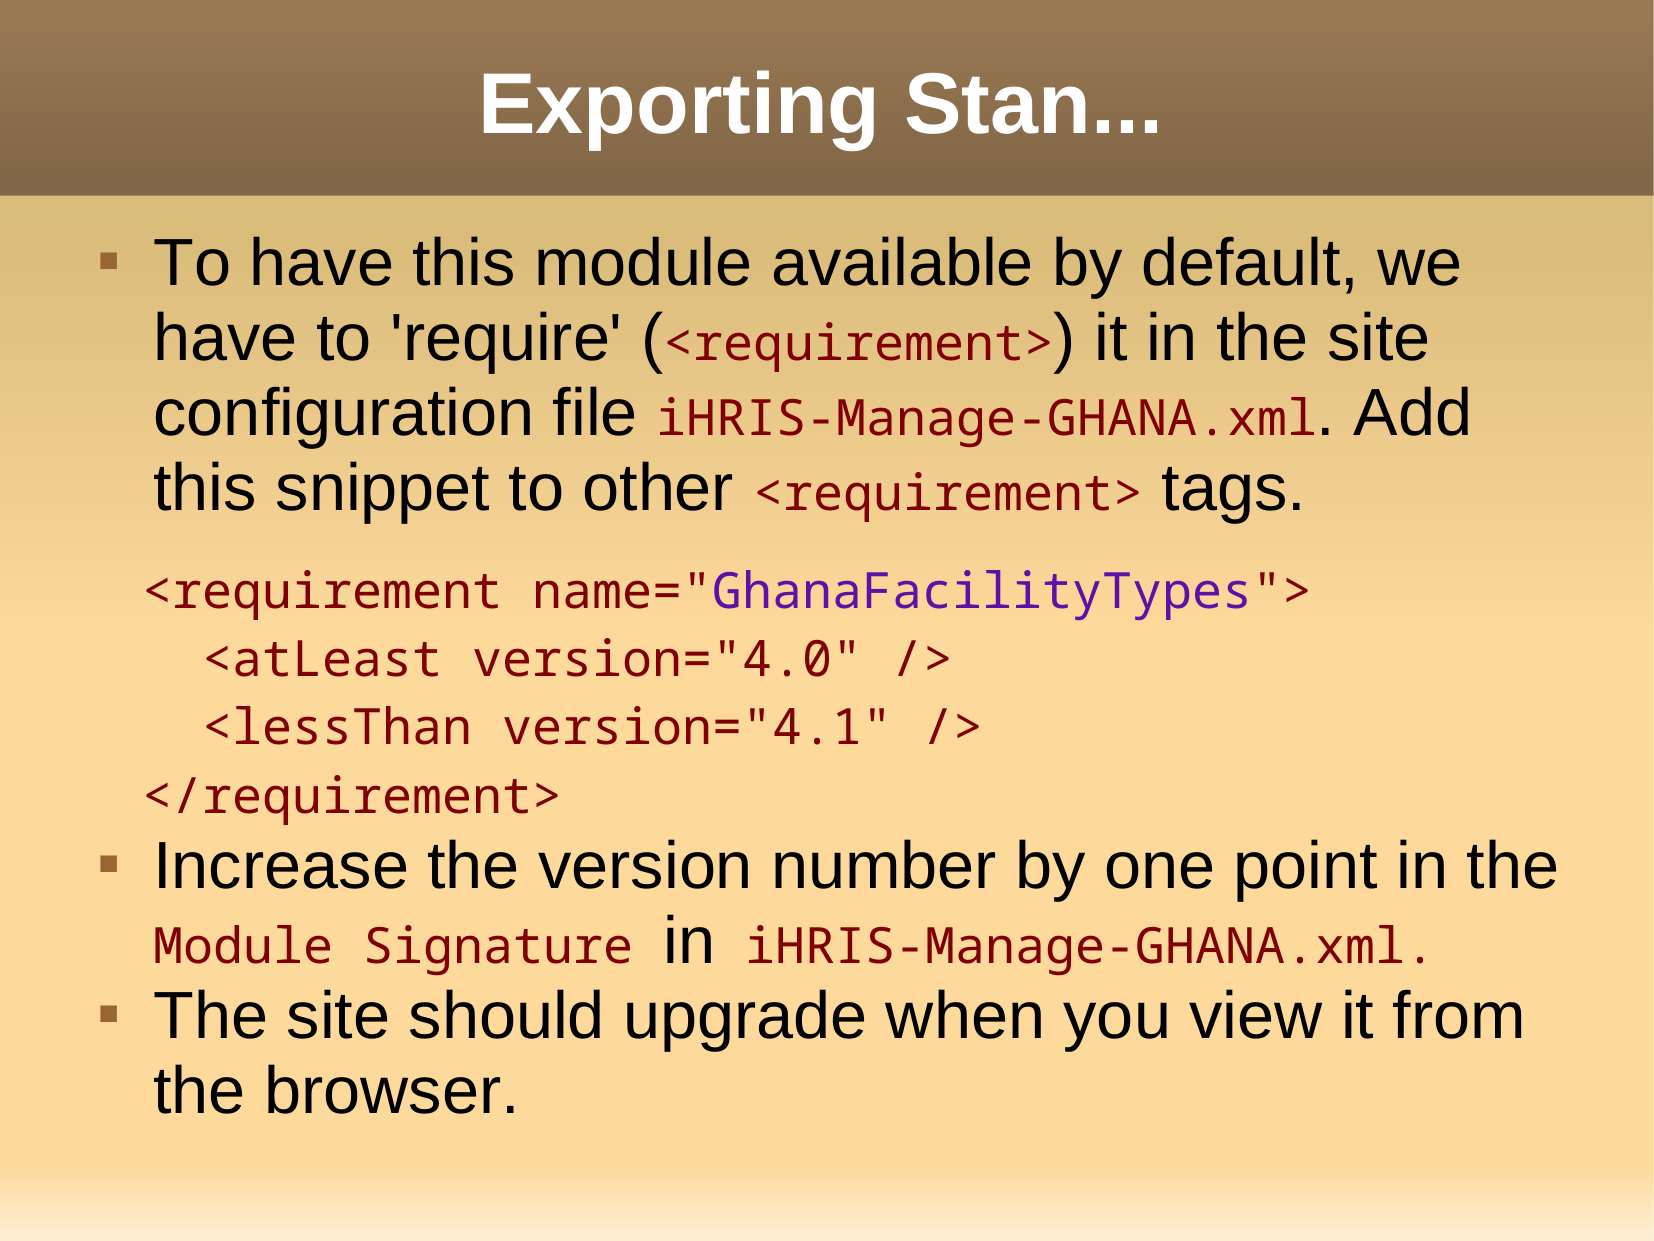

# Exporting Stan...
To have this module available by default, we have to 'require' (<requirement>) it in the site configuration file iHRIS-Manage-GHANA.xml. Add this snippet to other <requirement> tags.
 <requirement name="GhanaFacilityTypes">
 <atLeast version="4.0" />
 <lessThan version="4.1" />
 </requirement>
Increase the version number by one point in the Module Signature in iHRIS-Manage-GHANA.xml.
The site should upgrade when you view it from the browser.